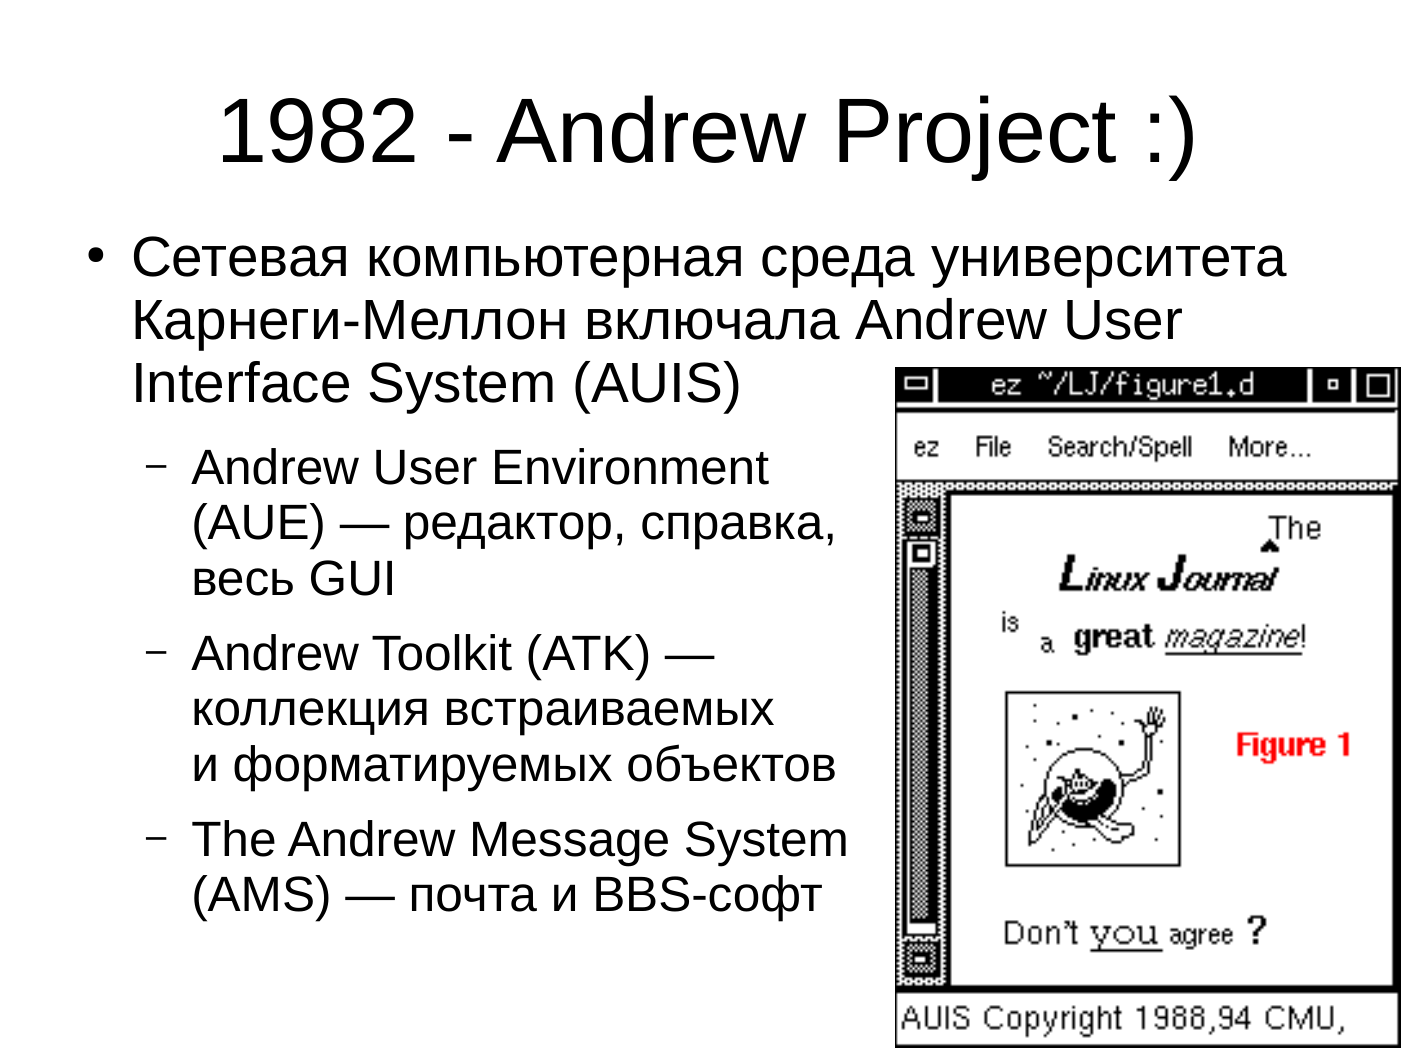

# 1982 - Andrew Project :)
Сетевая компьютерная среда университета Карнеги-Меллон включала Andrew User Interface System (AUIS)
Andrew User Environment
(AUE) — редактор, справка,
весь GUI
Andrew Toolkit (ATK) —
коллекция встраиваемых
и форматируемых объектов
The Andrew Message System
(AMS) — почта и BBS-софт